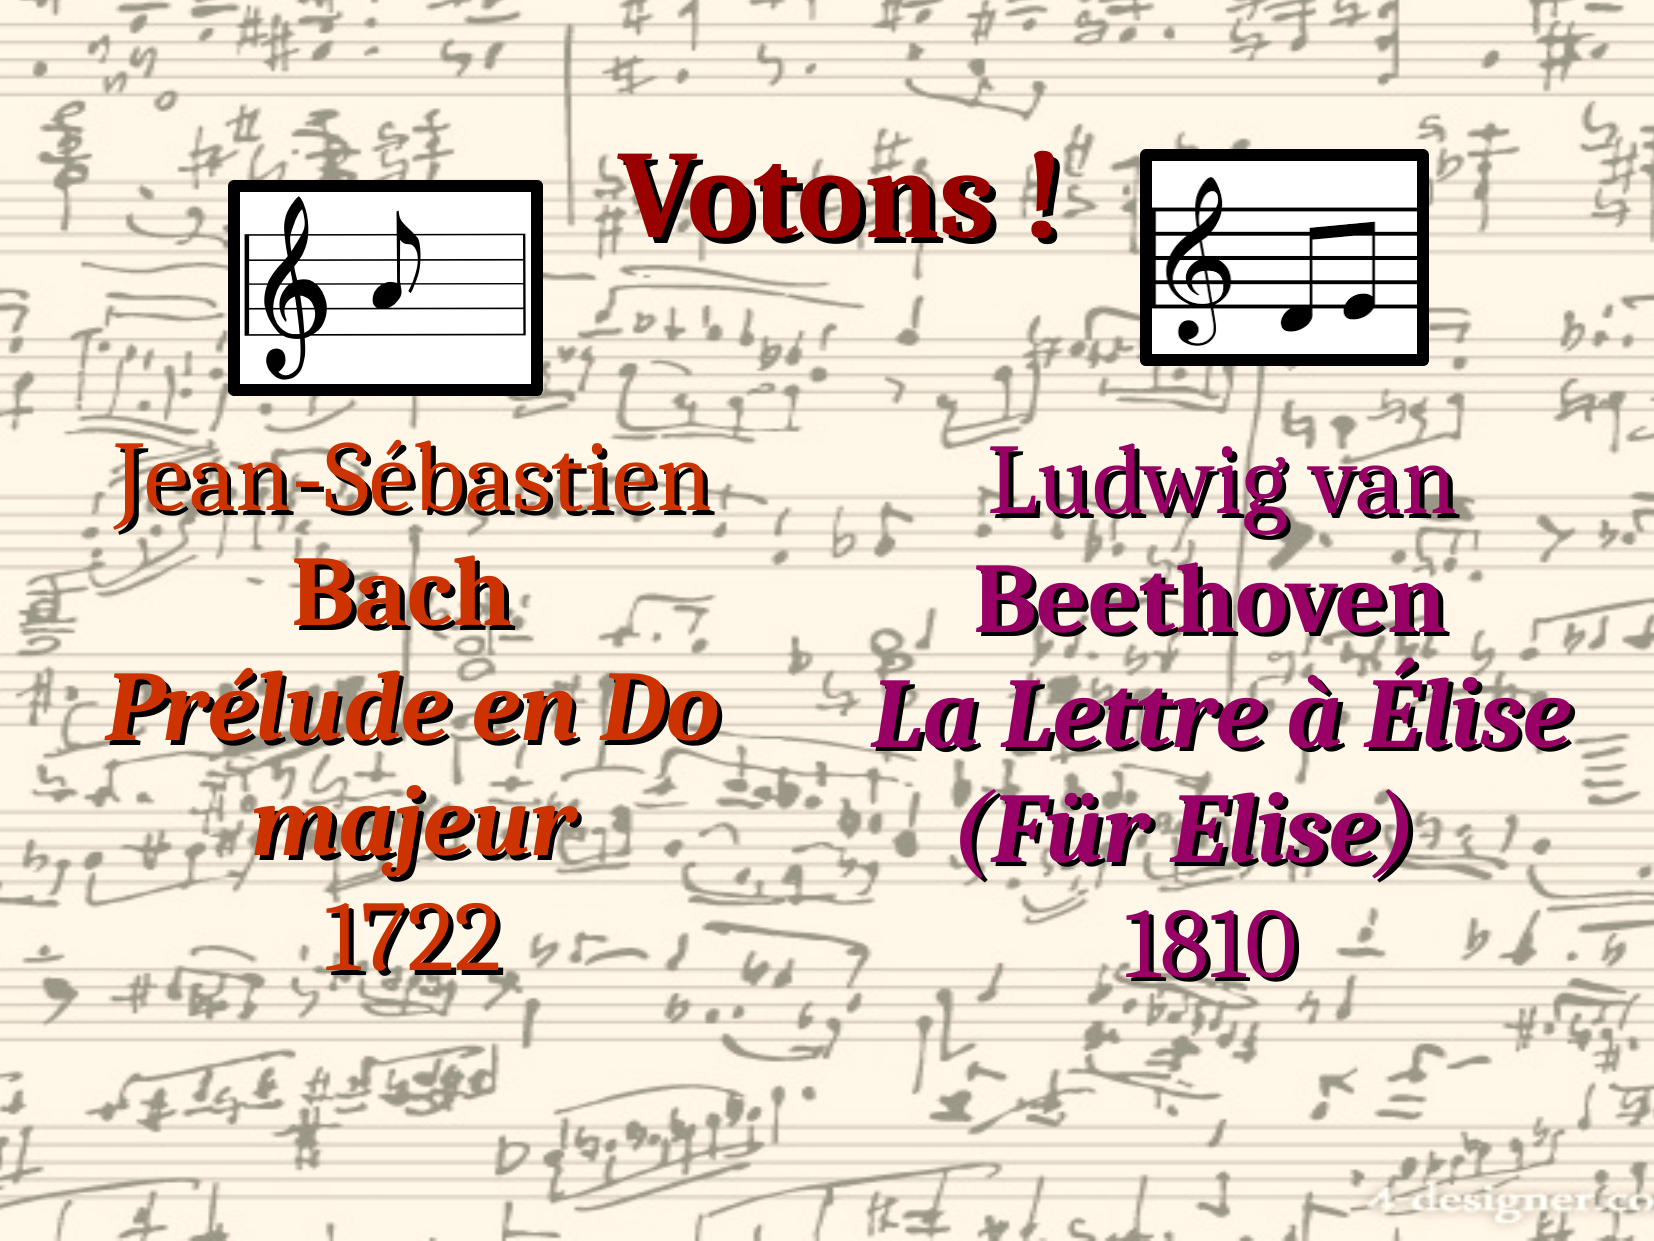

Votons !
 Ludwig van Beethoven
 La Lettre à Élise (Für Elise)
1810
Jean-Sébastien Bach
Prélude en Do majeur
1722